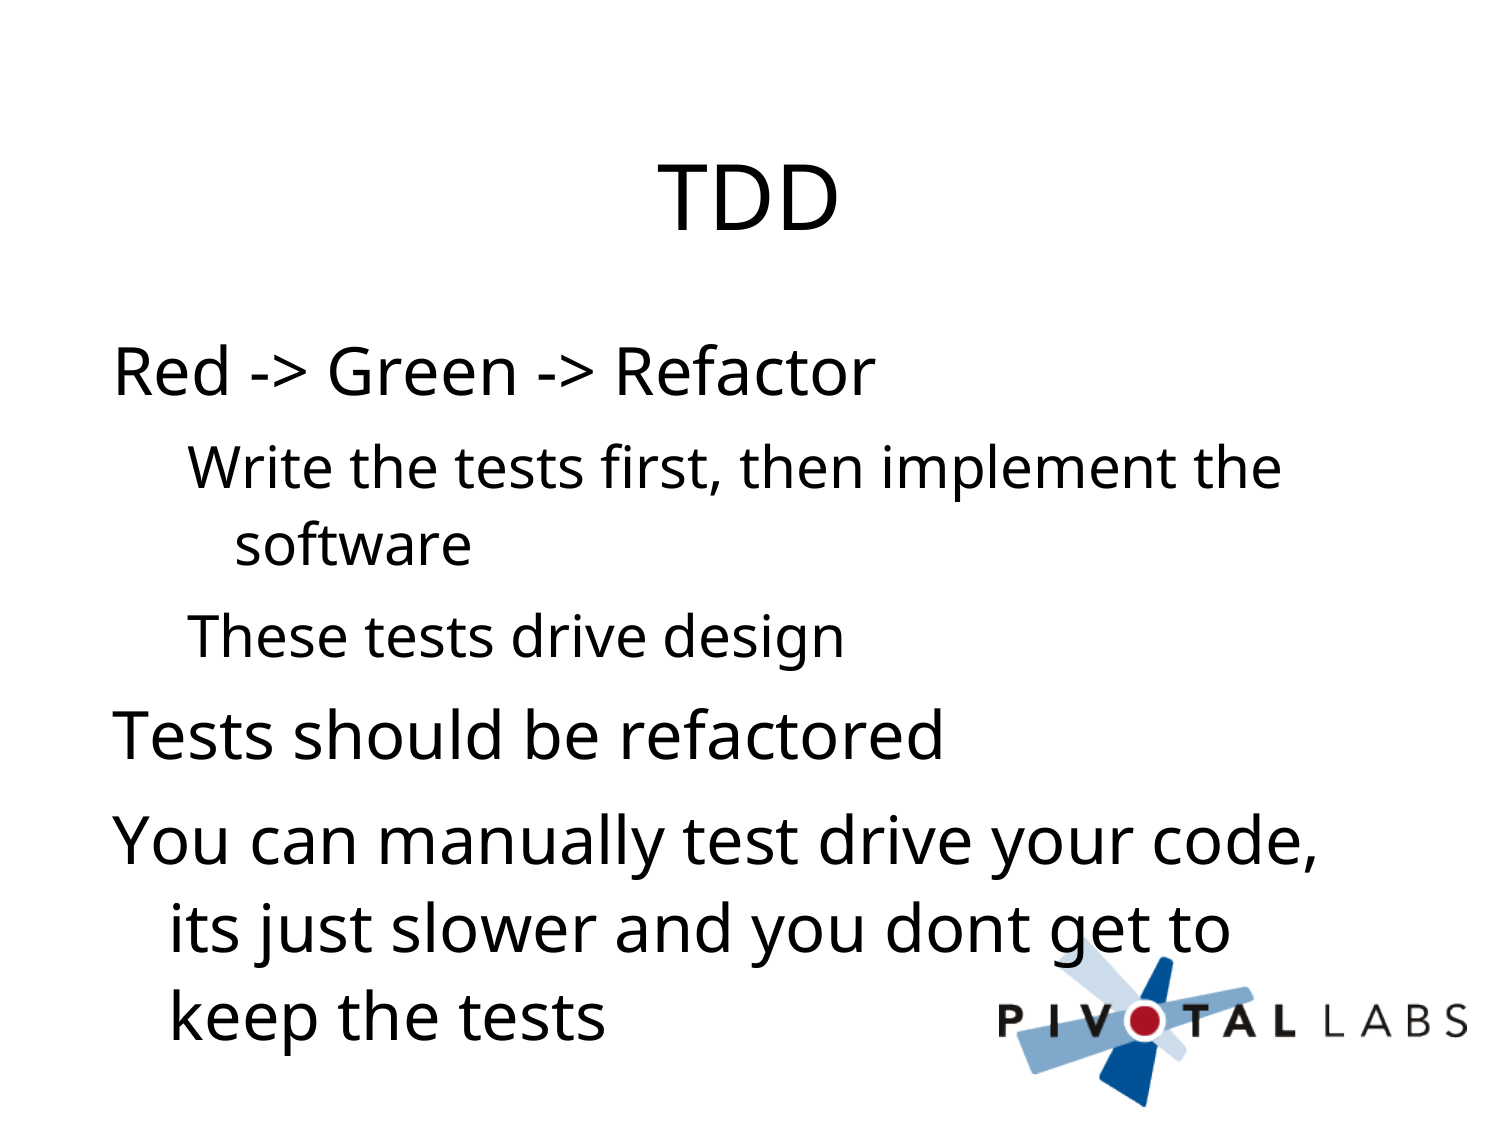

# TDD
Red -> Green -> Refactor
Write the tests first, then implement the software
These tests drive design
Tests should be refactored
You can manually test drive your code, its just slower and you dont get to keep the tests